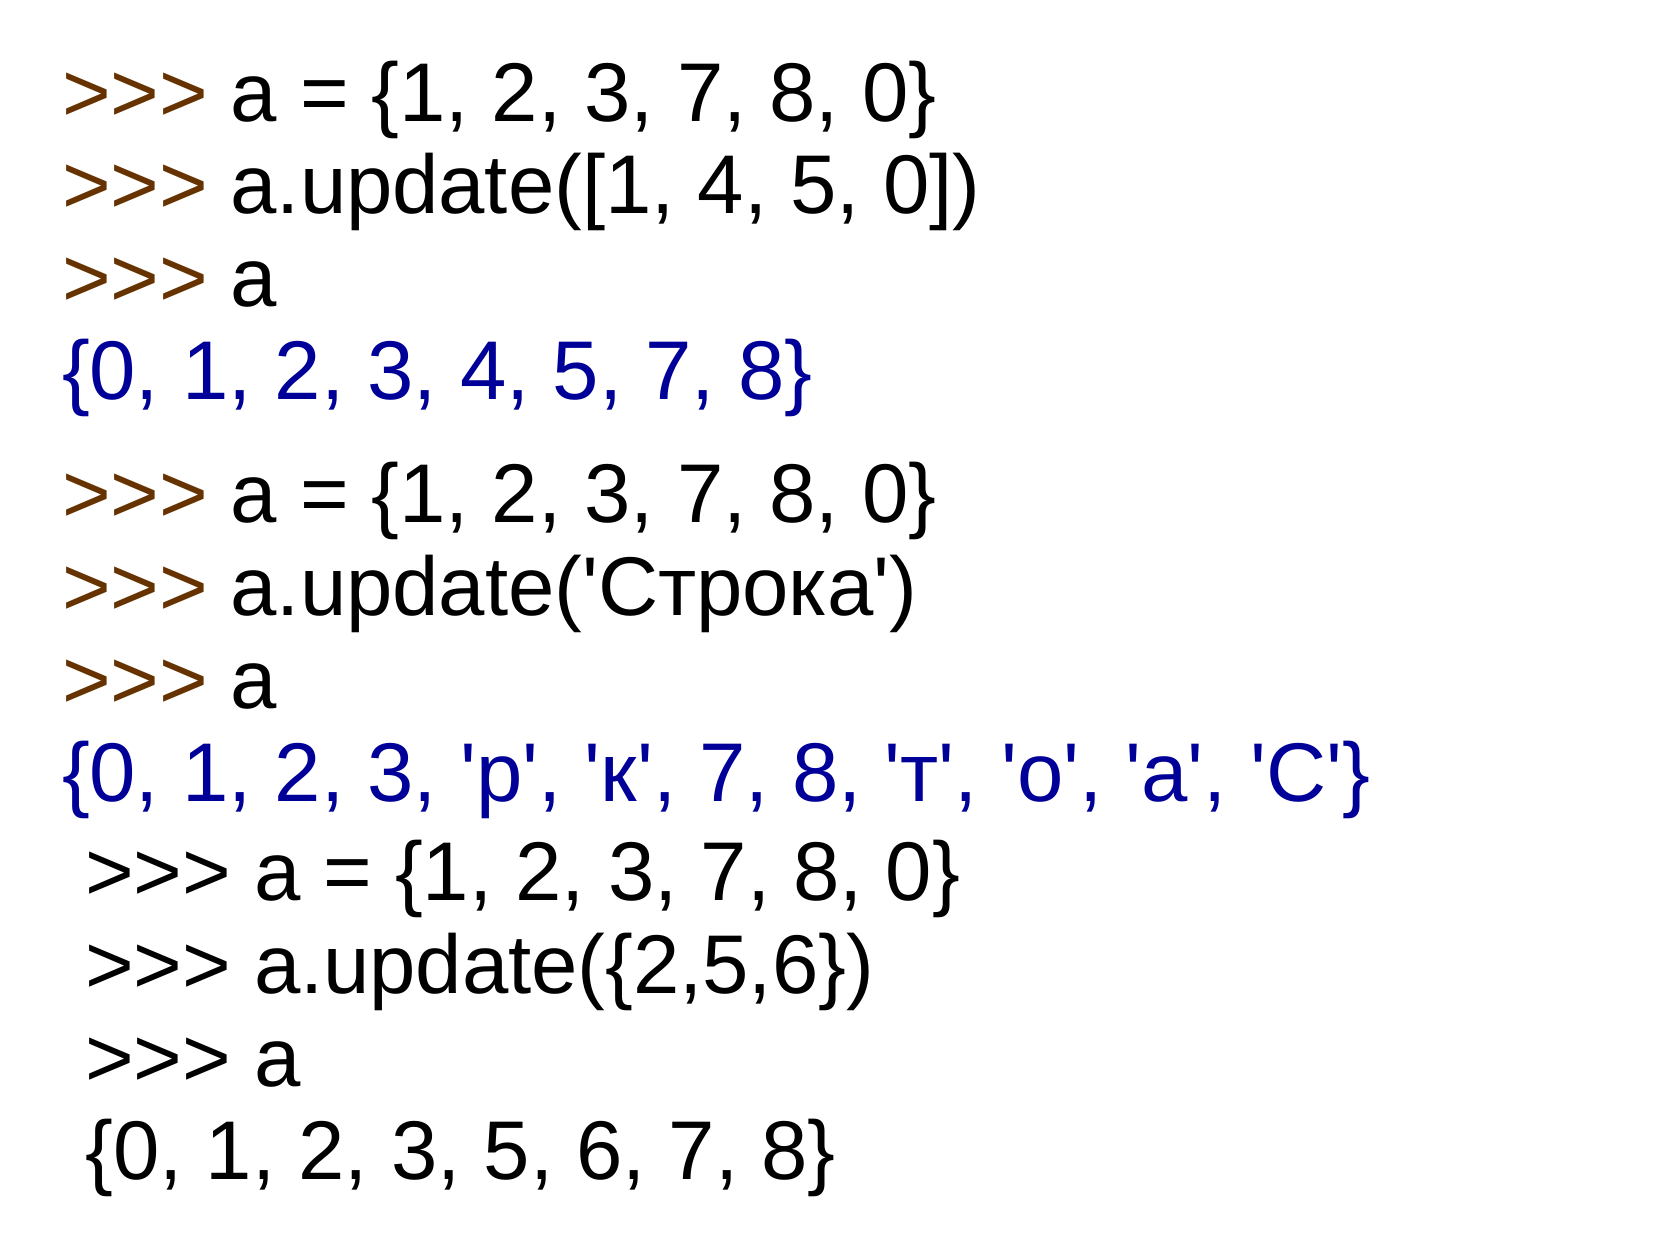

>>> a = {1, 2, 3, 7, 8, 0}
>>> a.update([1, 4, 5, 0])
>>> a
{0, 1, 2, 3, 4, 5, 7, 8}
>>> a = {1, 2, 3, 7, 8, 0}
>>> a.update('Строка')
>>> a
{0, 1, 2, 3, 'р', 'к', 7, 8, 'т', 'о', 'а', 'С'}
>>> a = {1, 2, 3, 7, 8, 0}
>>> a.update({2,5,6})
>>> a
{0, 1, 2, 3, 5, 6, 7, 8}